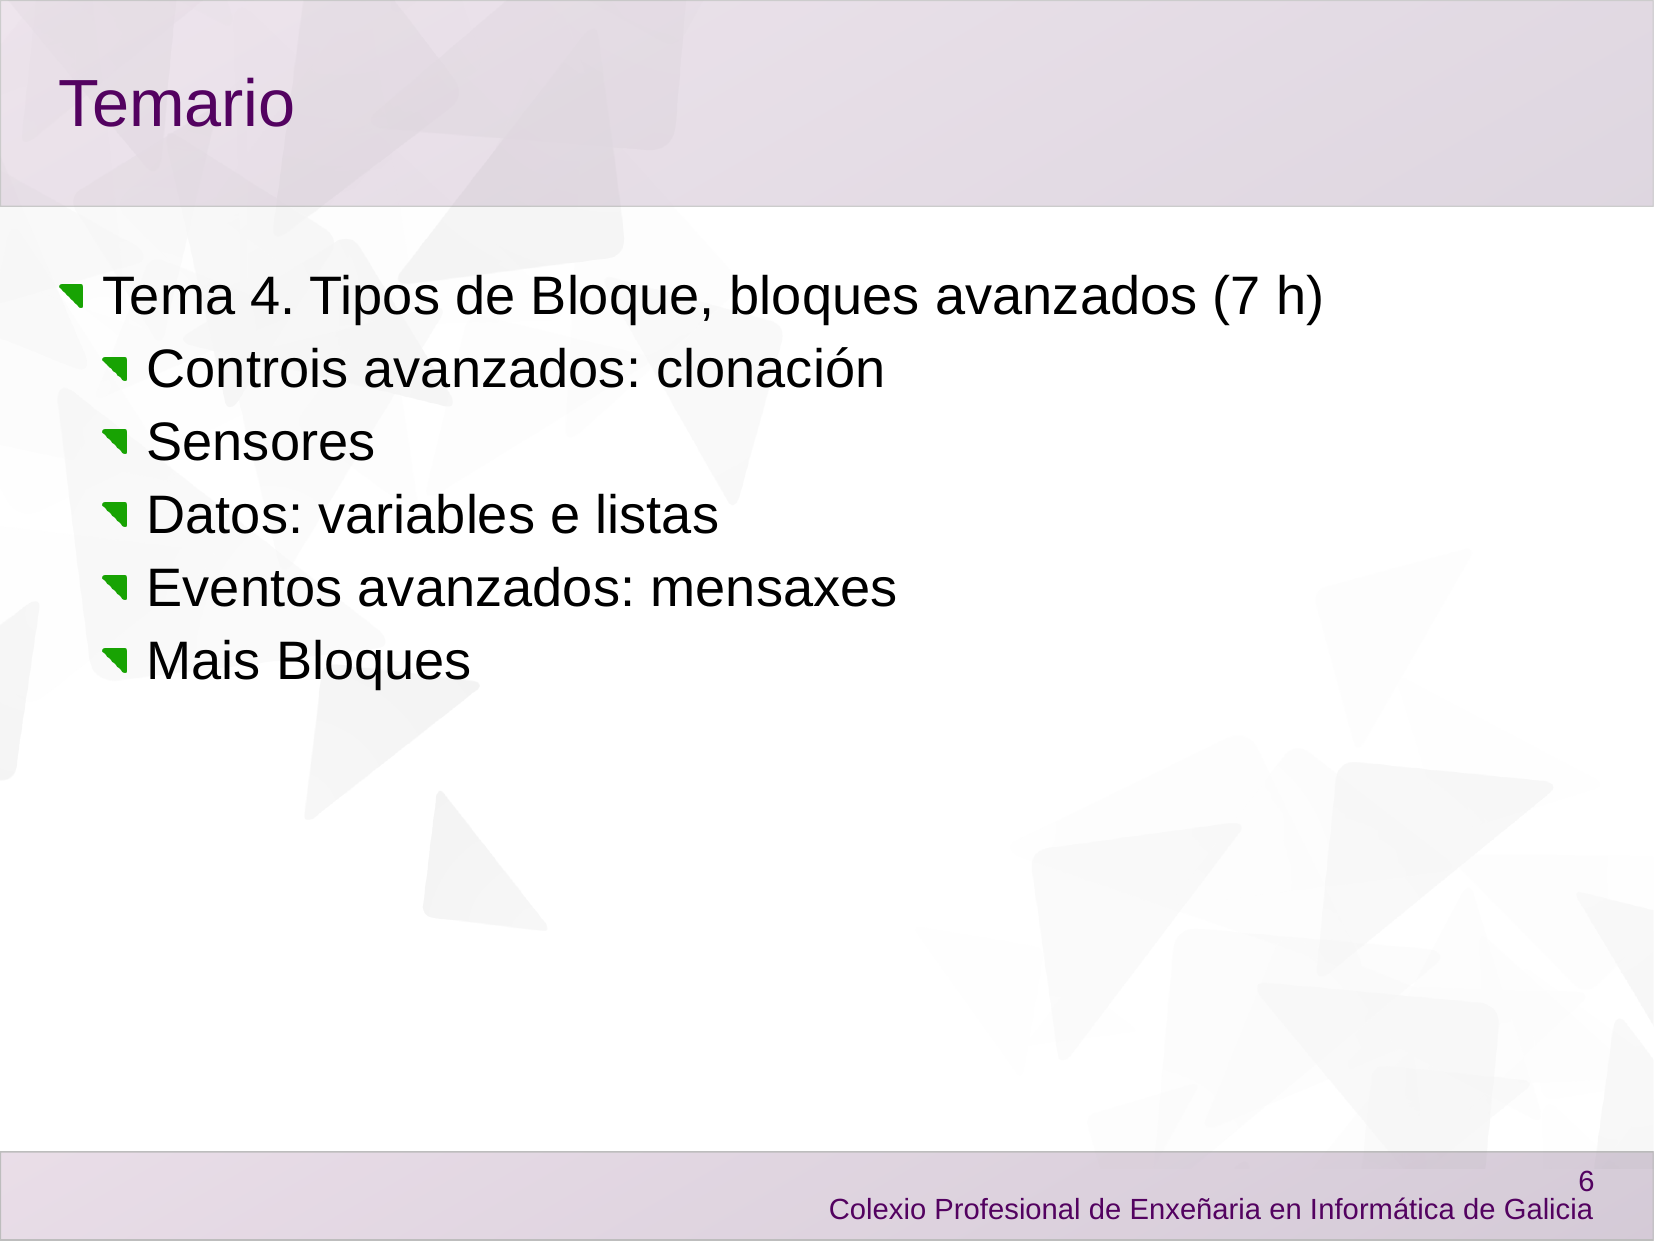

# Temario
Tema 4. Tipos de Bloque, bloques avanzados (7 h)
Controis avanzados: clonación
Sensores
Datos: variables e listas
Eventos avanzados: mensaxes
Mais Bloques
6
Colexio Profesional de Enxeñaria en Informática de Galicia